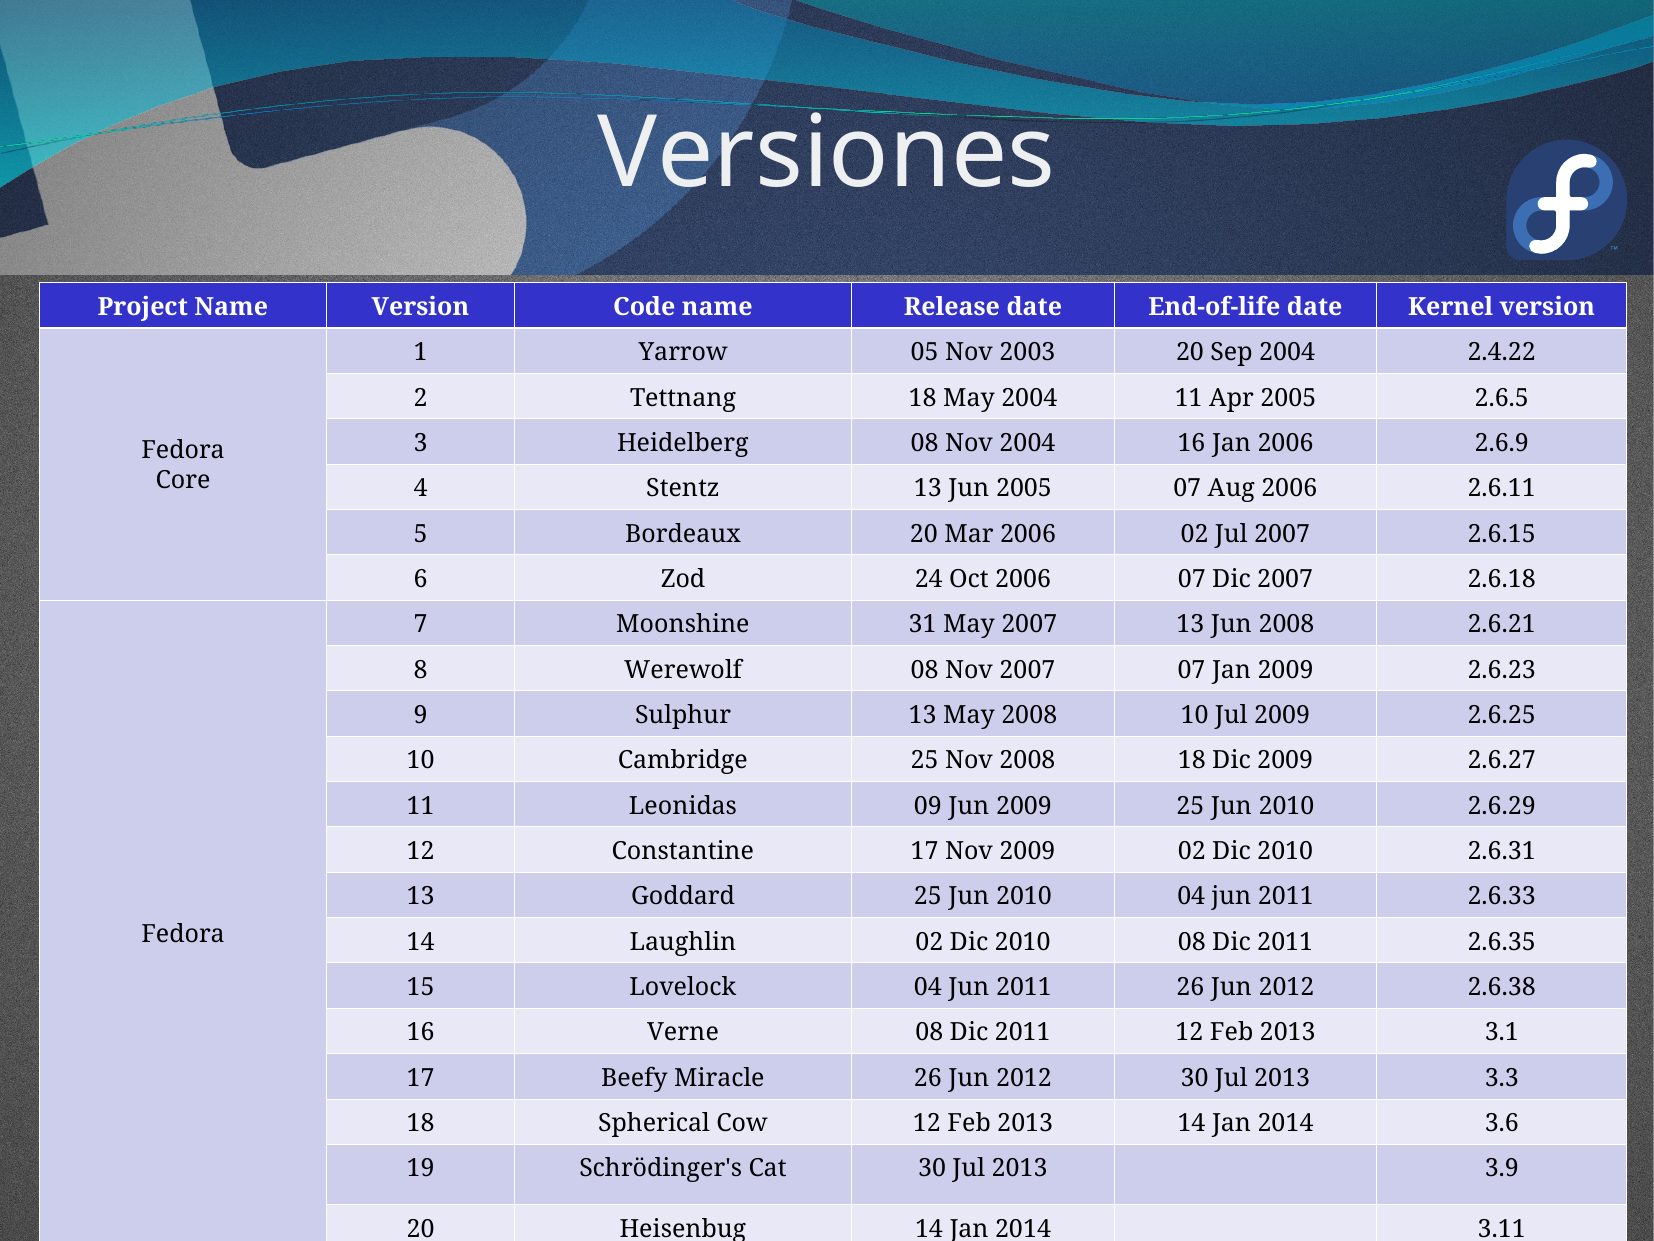

Versiones
| Project Name | Version | Code name | Release date | End-of-life date | Kernel version |
| --- | --- | --- | --- | --- | --- |
| Fedora Core | 1 | Yarrow | 05 Nov 2003 | 20 Sep 2004 | 2.4.22 |
| | 2 | Tettnang | 18 May 2004 | 11 Apr 2005 | 2.6.5 |
| | 3 | Heidelberg | 08 Nov 2004 | 16 Jan 2006 | 2.6.9 |
| | 4 | Stentz | 13 Jun 2005 | 07 Aug 2006 | 2.6.11 |
| | 5 | Bordeaux | 20 Mar 2006 | 02 Jul 2007 | 2.6.15 |
| | 6 | Zod | 24 Oct 2006 | 07 Dic 2007 | 2.6.18 |
| Fedora | 7 | Moonshine | 31 May 2007 | 13 Jun 2008 | 2.6.21 |
| | 8 | Werewolf | 08 Nov 2007 | 07 Jan 2009 | 2.6.23 |
| | 9 | Sulphur | 13 May 2008 | 10 Jul 2009 | 2.6.25 |
| | 10 | Cambridge | 25 Nov 2008 | 18 Dic 2009 | 2.6.27 |
| | 11 | Leonidas | 09 Jun 2009 | 25 Jun 2010 | 2.6.29 |
| | 12 | Constantine | 17 Nov 2009 | 02 Dic 2010 | 2.6.31 |
| | 13 | Goddard | 25 Jun 2010 | 04 jun 2011 | 2.6.33 |
| | 14 | Laughlin | 02 Dic 2010 | 08 Dic 2011 | 2.6.35 |
| | 15 | Lovelock | 04 Jun 2011 | 26 Jun 2012 | 2.6.38 |
| | 16 | Verne | 08 Dic 2011 | 12 Feb 2013 | 3.1 |
| | 17 | Beefy Miracle | 26 Jun 2012 | 30 Jul 2013 | 3.3 |
| | 18 | Spherical Cow | 12 Feb 2013 | 14 Jan 2014 | 3.6 |
| | 19 | Schrödinger's Cat | 30 Jul 2013 | | 3.9 |
| | 20 | Heisenbug | 14 Jan 2014 | | 3.11 |